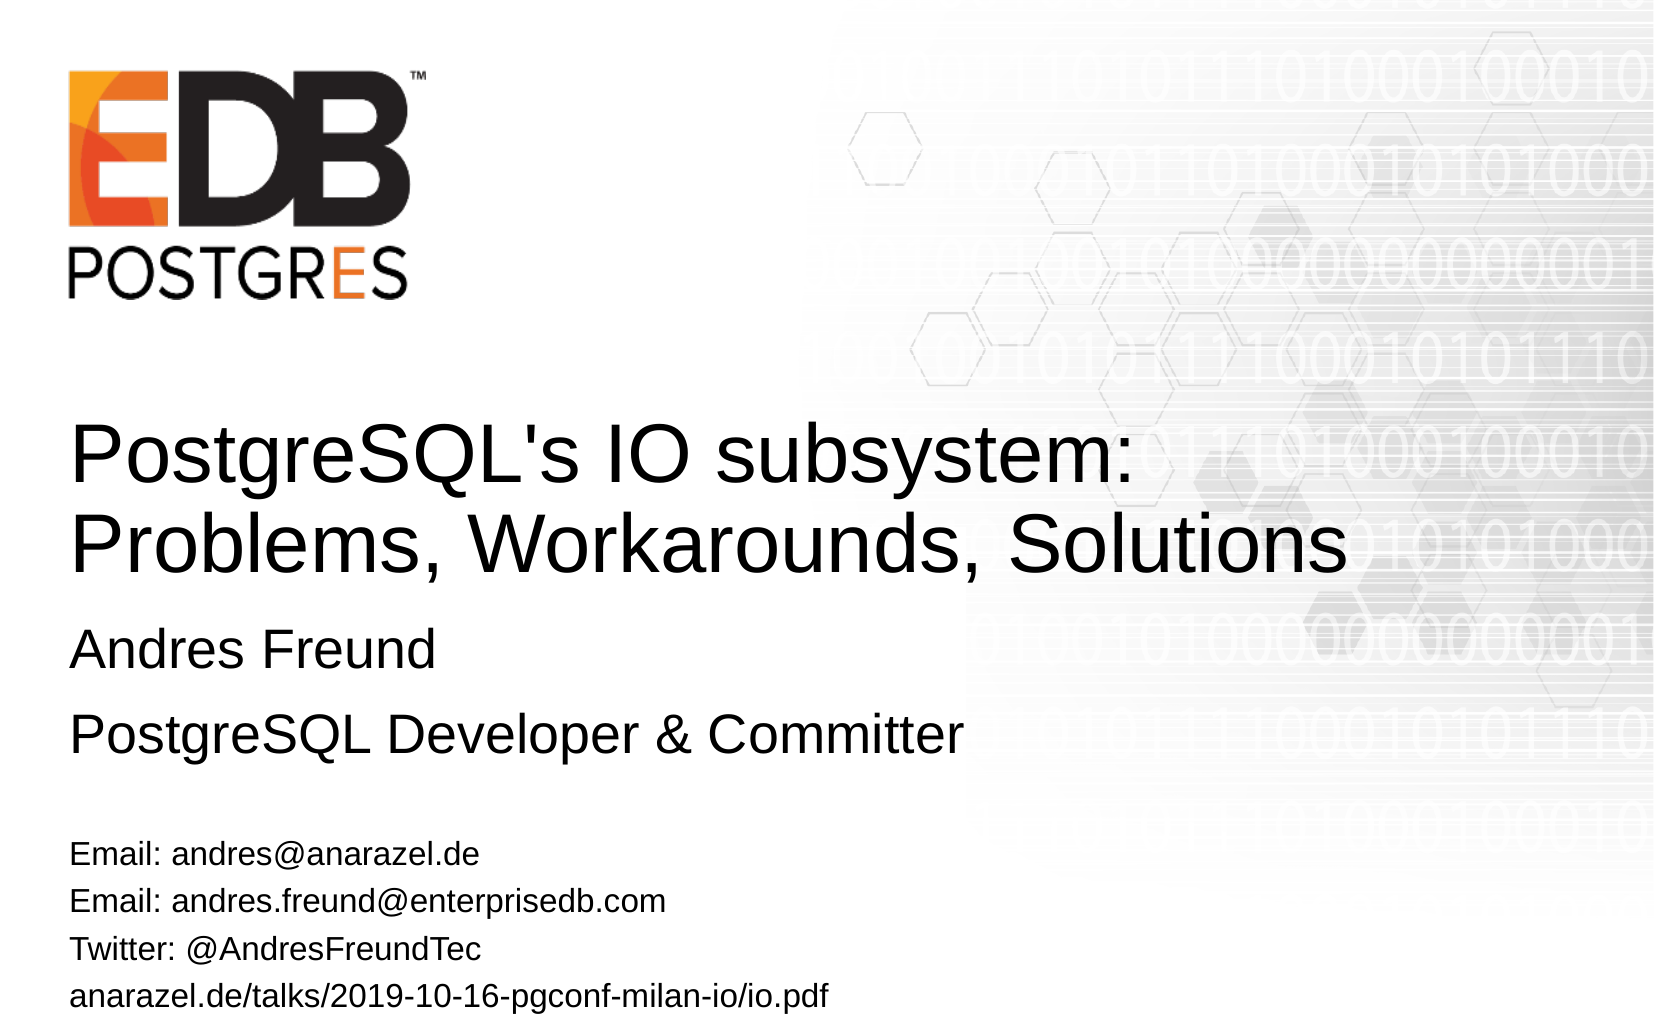

# PostgreSQL's IO subsystem: Problems, Workarounds, Solutions
Andres Freund
PostgreSQL Developer & Committer
Email: andres@anarazel.de
Email: andres.freund@enterprisedb.com
Twitter: @AndresFreundTec
anarazel.de/talks/2019-10-16-pgconf-milan-io/io.pdf